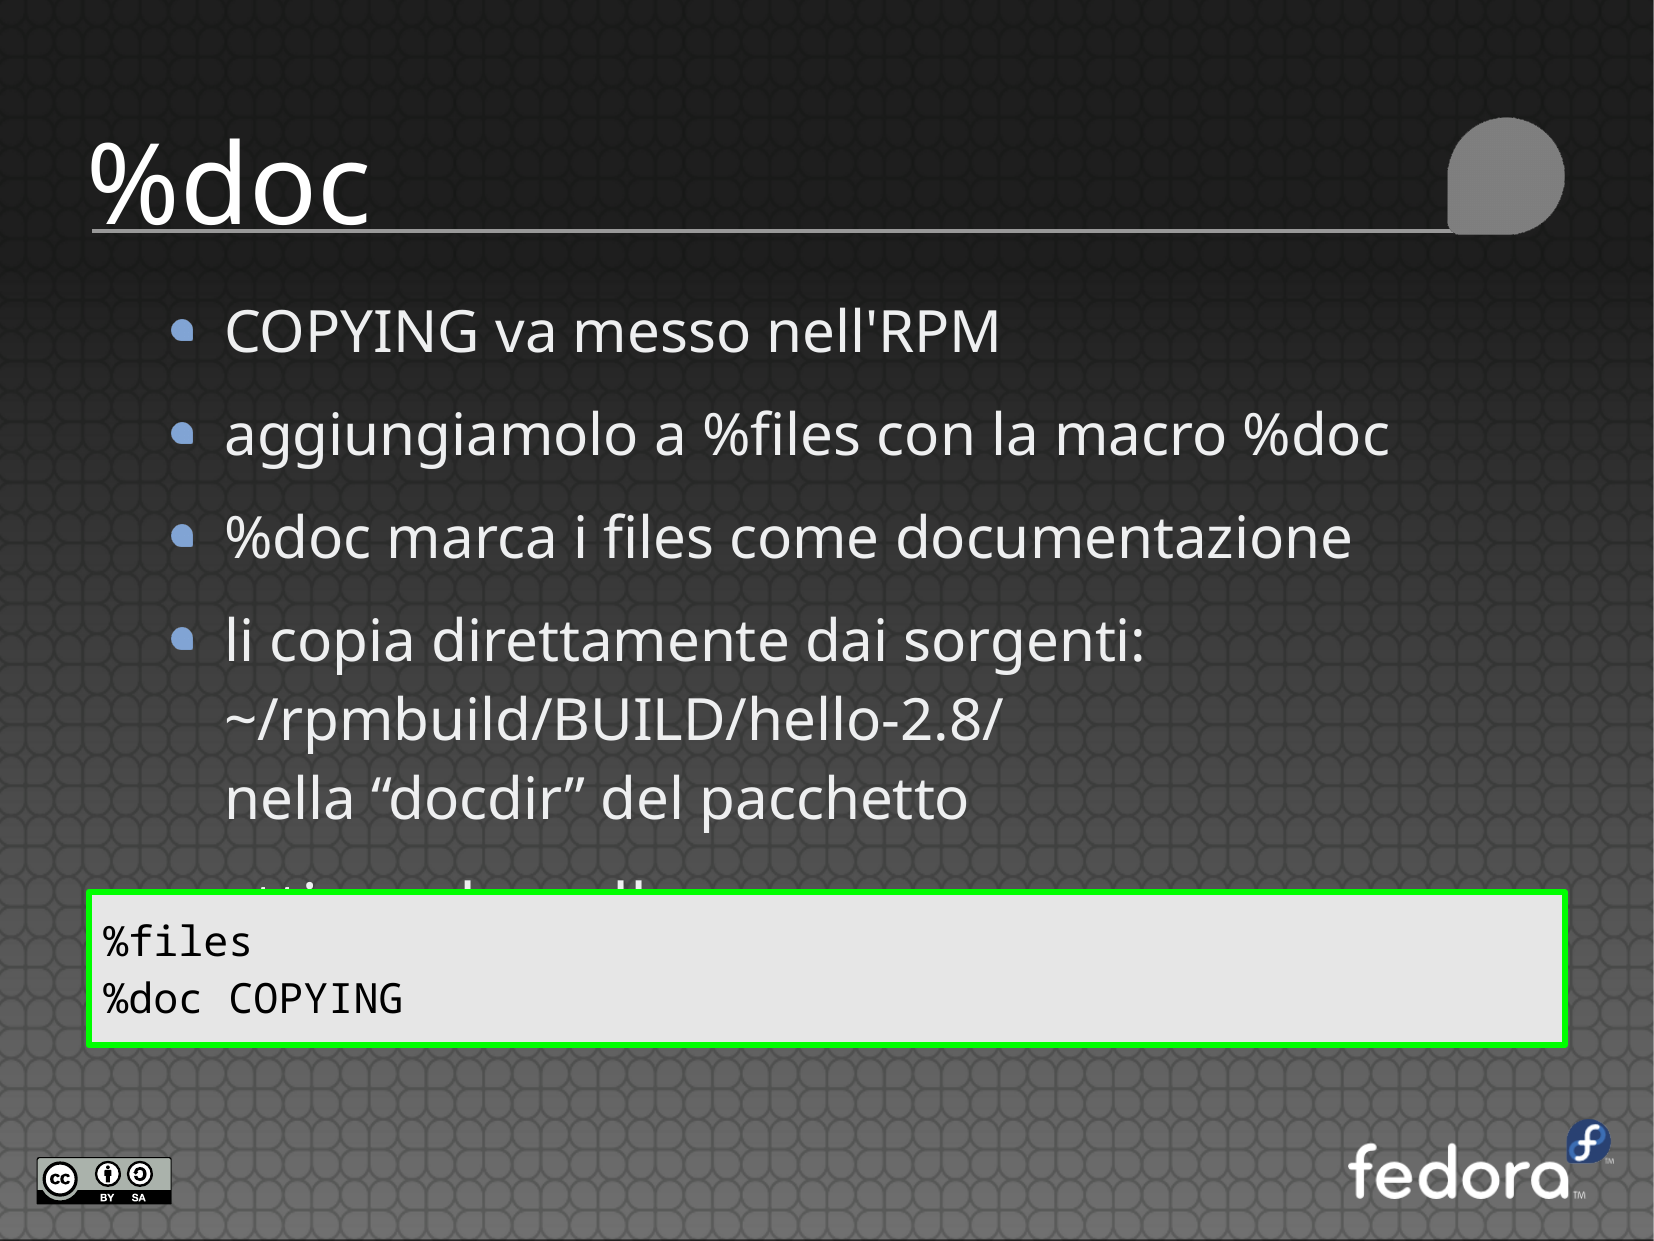

# %doc
COPYING va messo nell'RPM
aggiungiamolo a %files con la macro %doc
%doc marca i files come documentazione
li copia direttamente dai sorgenti:
~/rpmbuild/BUILD/hello-2.8/
nella “docdir” del pacchetto
mettiamolo nello spec:
%files
%doc COPYING